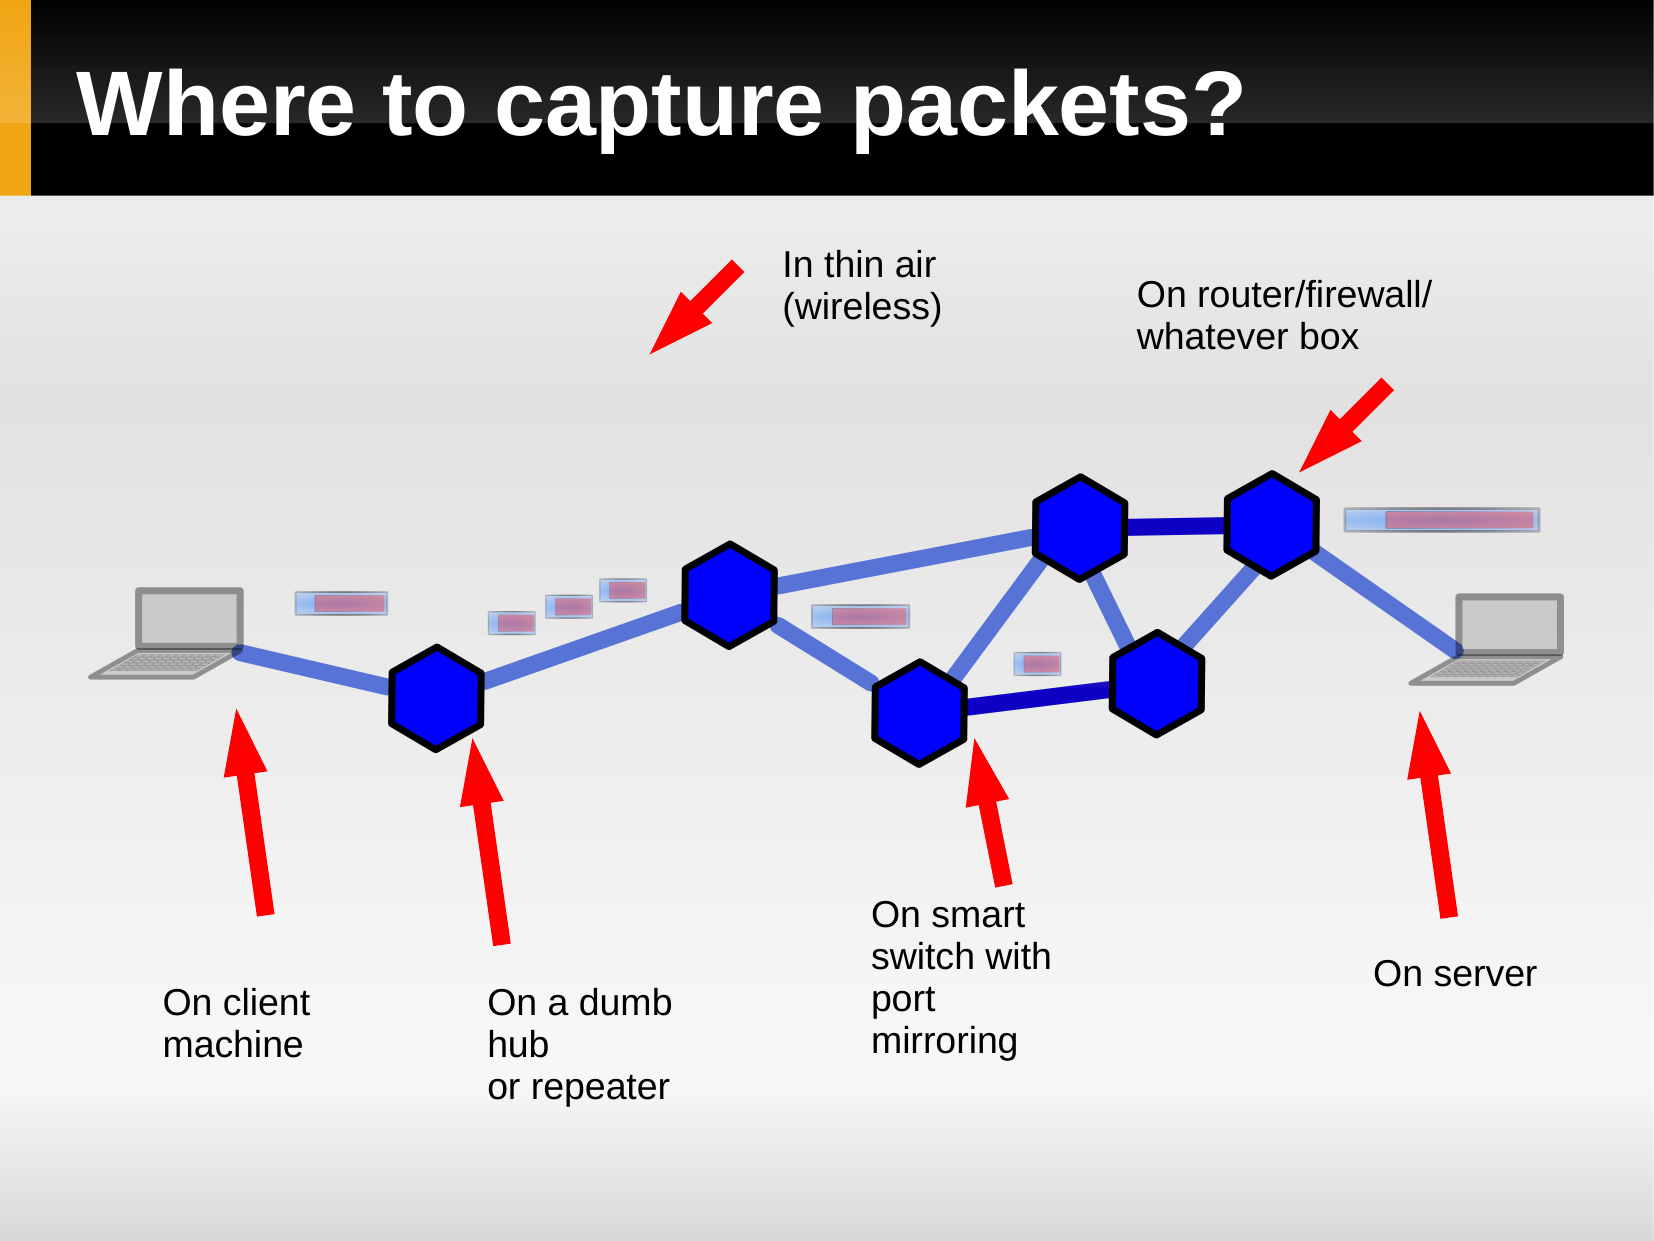

# Where to capture packets?
In thin air
(wireless)
On router/firewall/
whatever box
On smart switch with port
mirroring
On server
On client
machine
On a dumb hub
or repeater